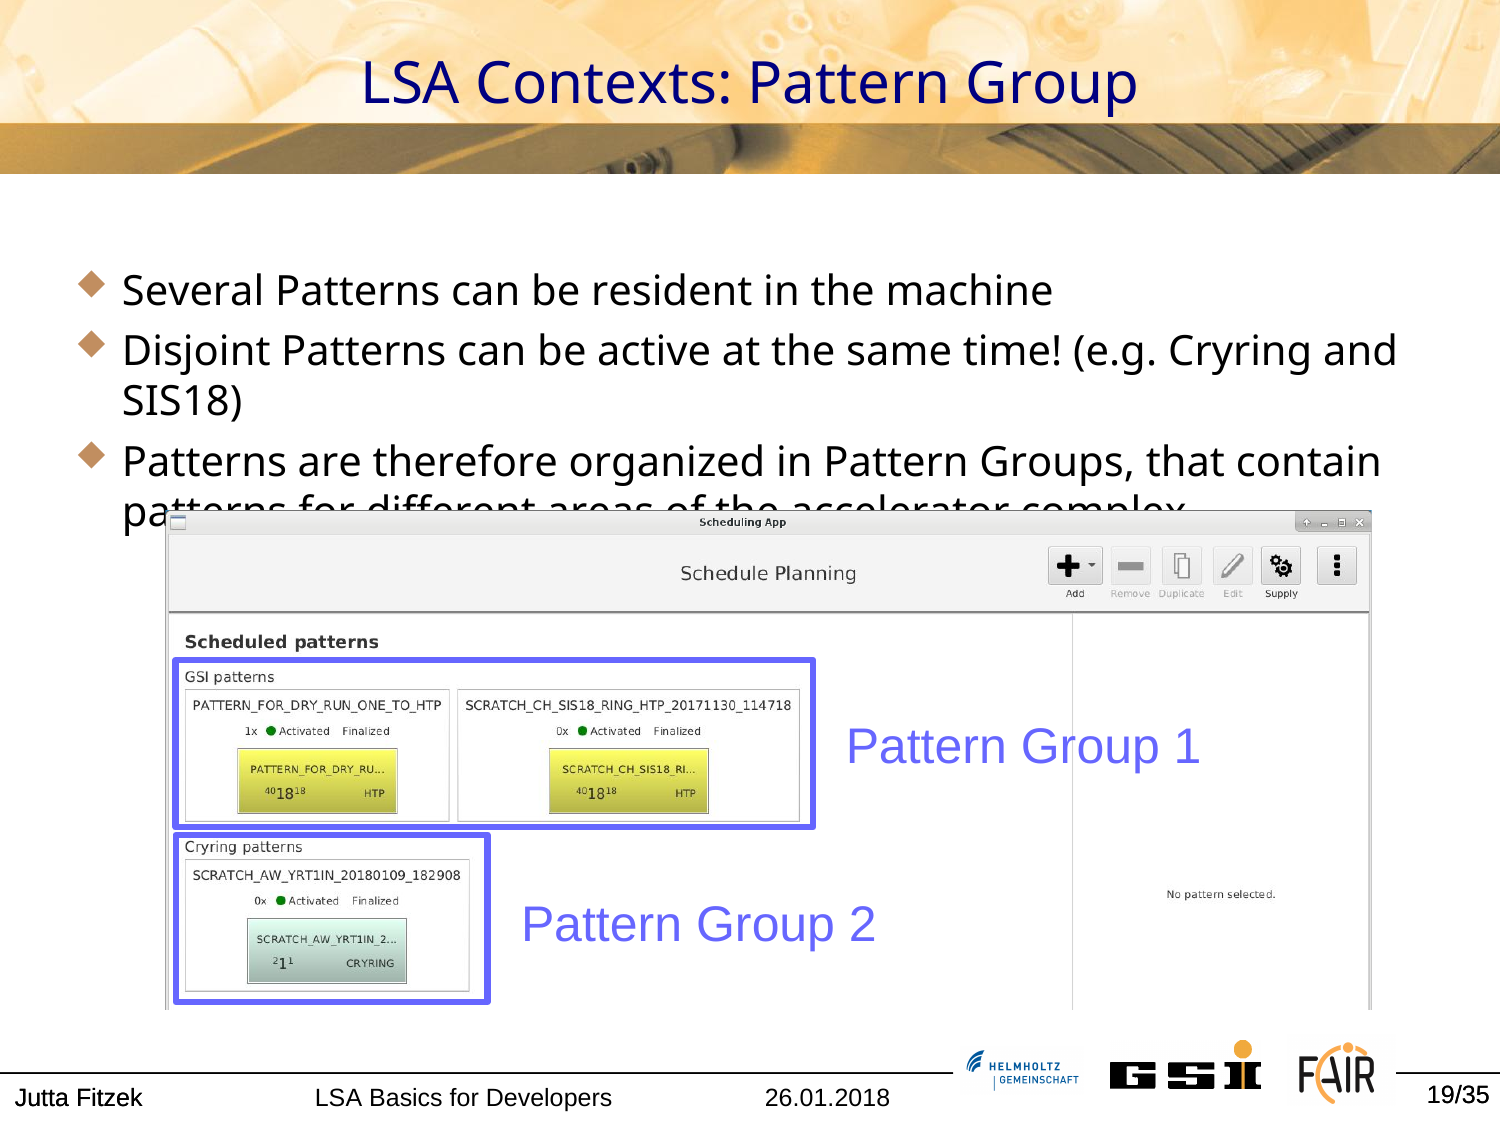

# LSA Contexts: Pattern Group
Several Patterns can be resident in the machine
Disjoint Patterns can be active at the same time! (e.g. Cryring and SIS18)
Patterns are therefore organized in Pattern Groups, that contain
patterns for different areas of the accelerator complex
Pattern Group 1
Pattern Group 2
19